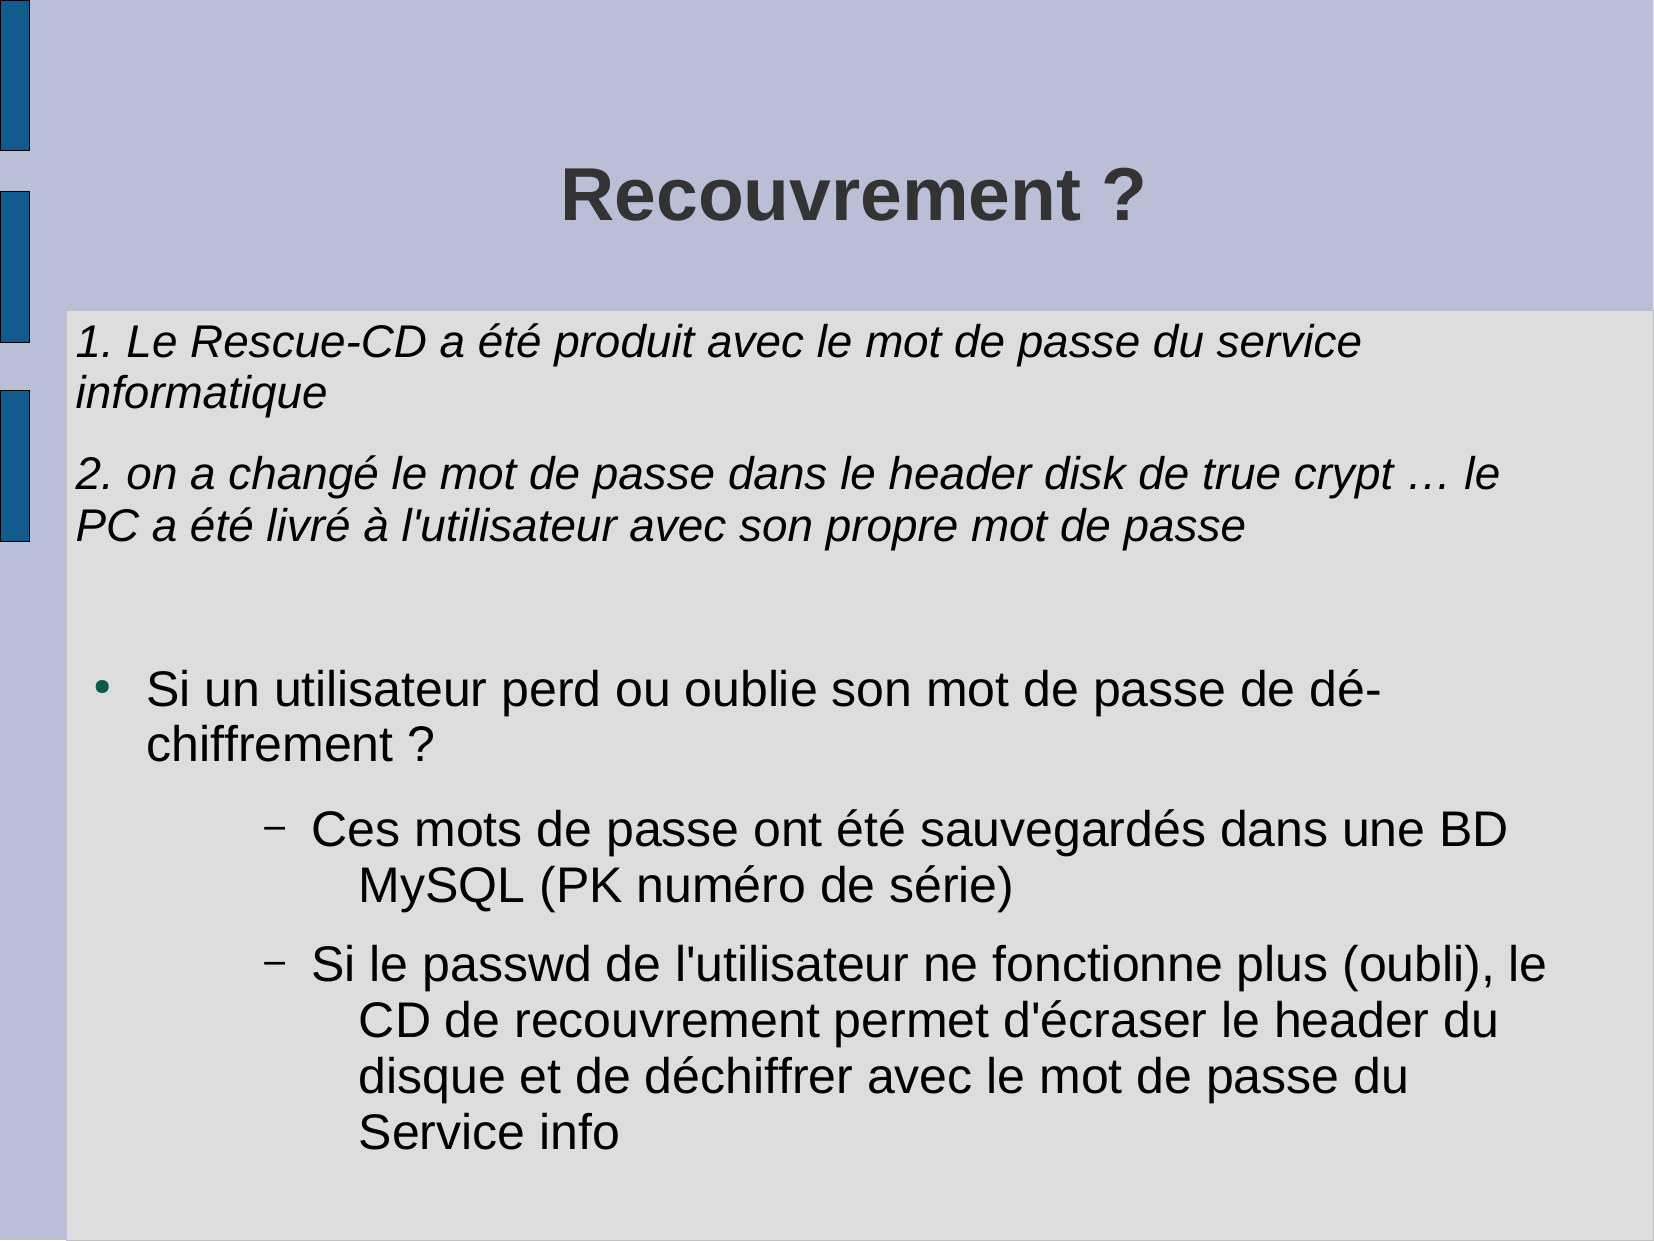

# Recouvrement ?
1. Le Rescue-CD a été produit avec le mot de passe du service informatique
2. on a changé le mot de passe dans le header disk de true crypt … le PC a été livré à l'utilisateur avec son propre mot de passe
Si un utilisateur perd ou oublie son mot de passe de dé-chiffrement ?
Ces mots de passe ont été sauvegardés dans une BD MySQL (PK numéro de série)
Si le passwd de l'utilisateur ne fonctionne plus (oubli), le CD de recouvrement permet d'écraser le header du disque et de déchiffrer avec le mot de passe du Service info